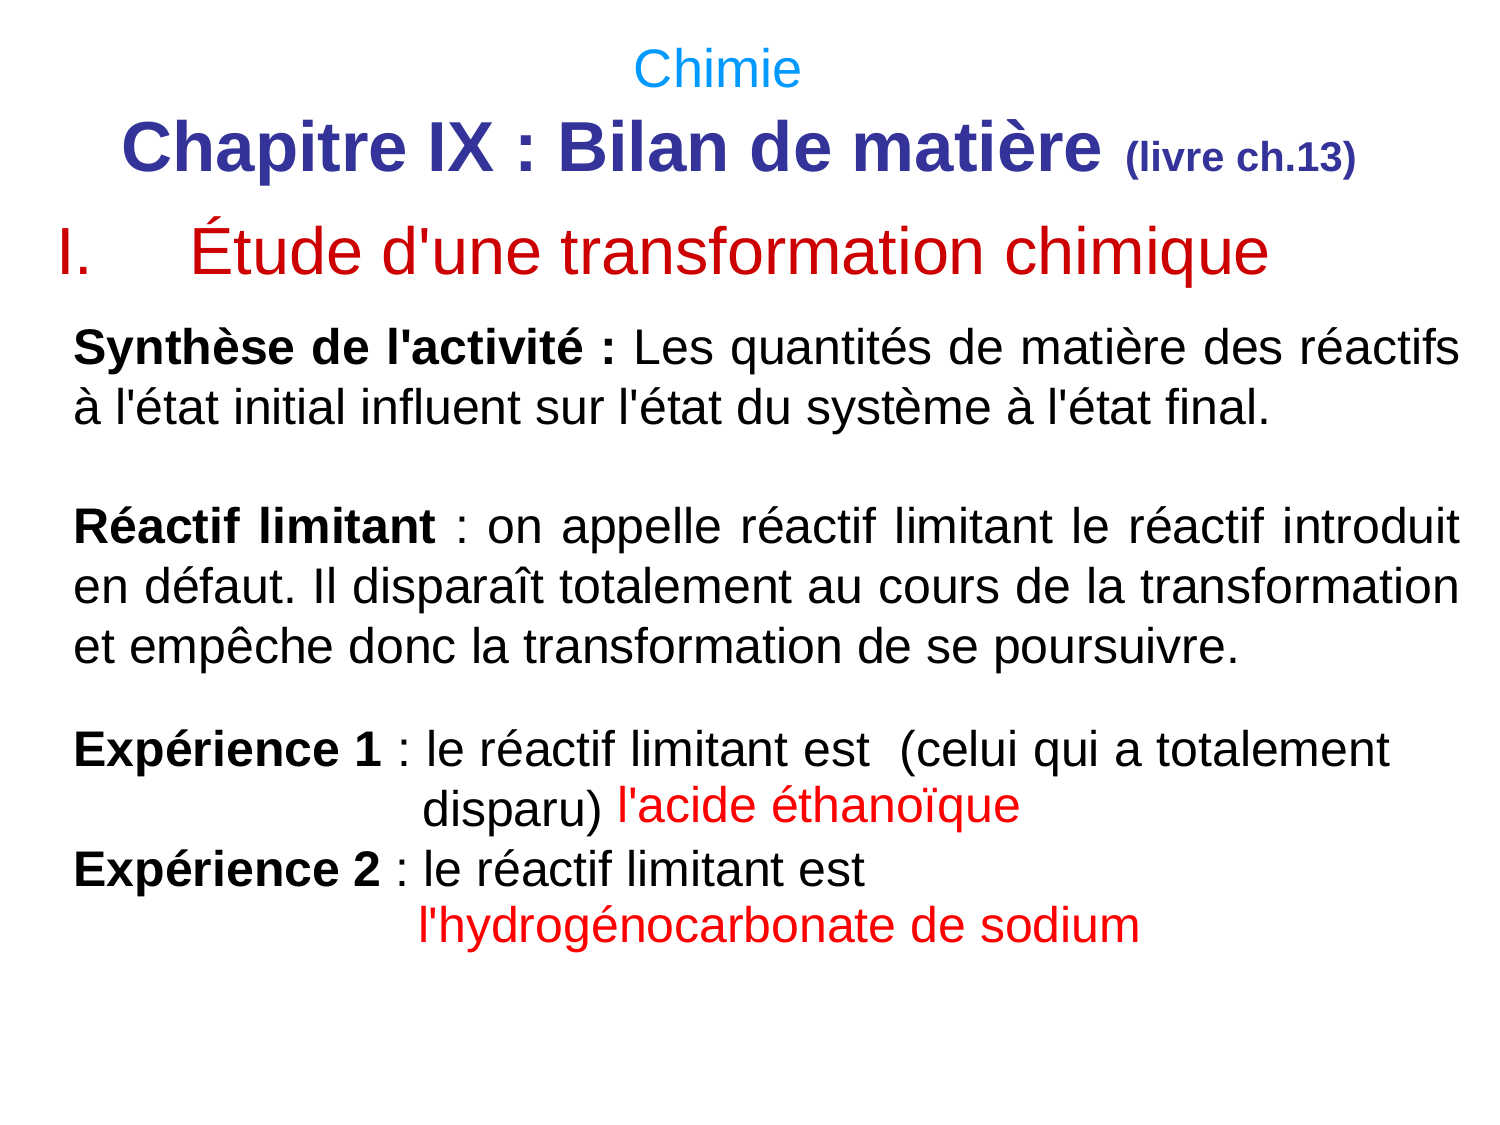

# Chimie Chapitre IX : Bilan de matière (livre ch.13)
I.	Étude d'une transformation chimique
Synthèse de l'activité : Les quantités de matière des réactifs à l'état initial influent sur l'état du système à l'état final.
Réactif limitant : on appelle réactif limitant le réactif introduit en défaut. Il disparaît totalement au cours de la transformation et empêche donc la transformation de se poursuivre.
Expérience 1 : le réactif limitant est (celui qui a totalement disparu)
Expérience 2 : le réactif limitant est
l'acide éthanoïque
l'hydrogénocarbonate de sodium